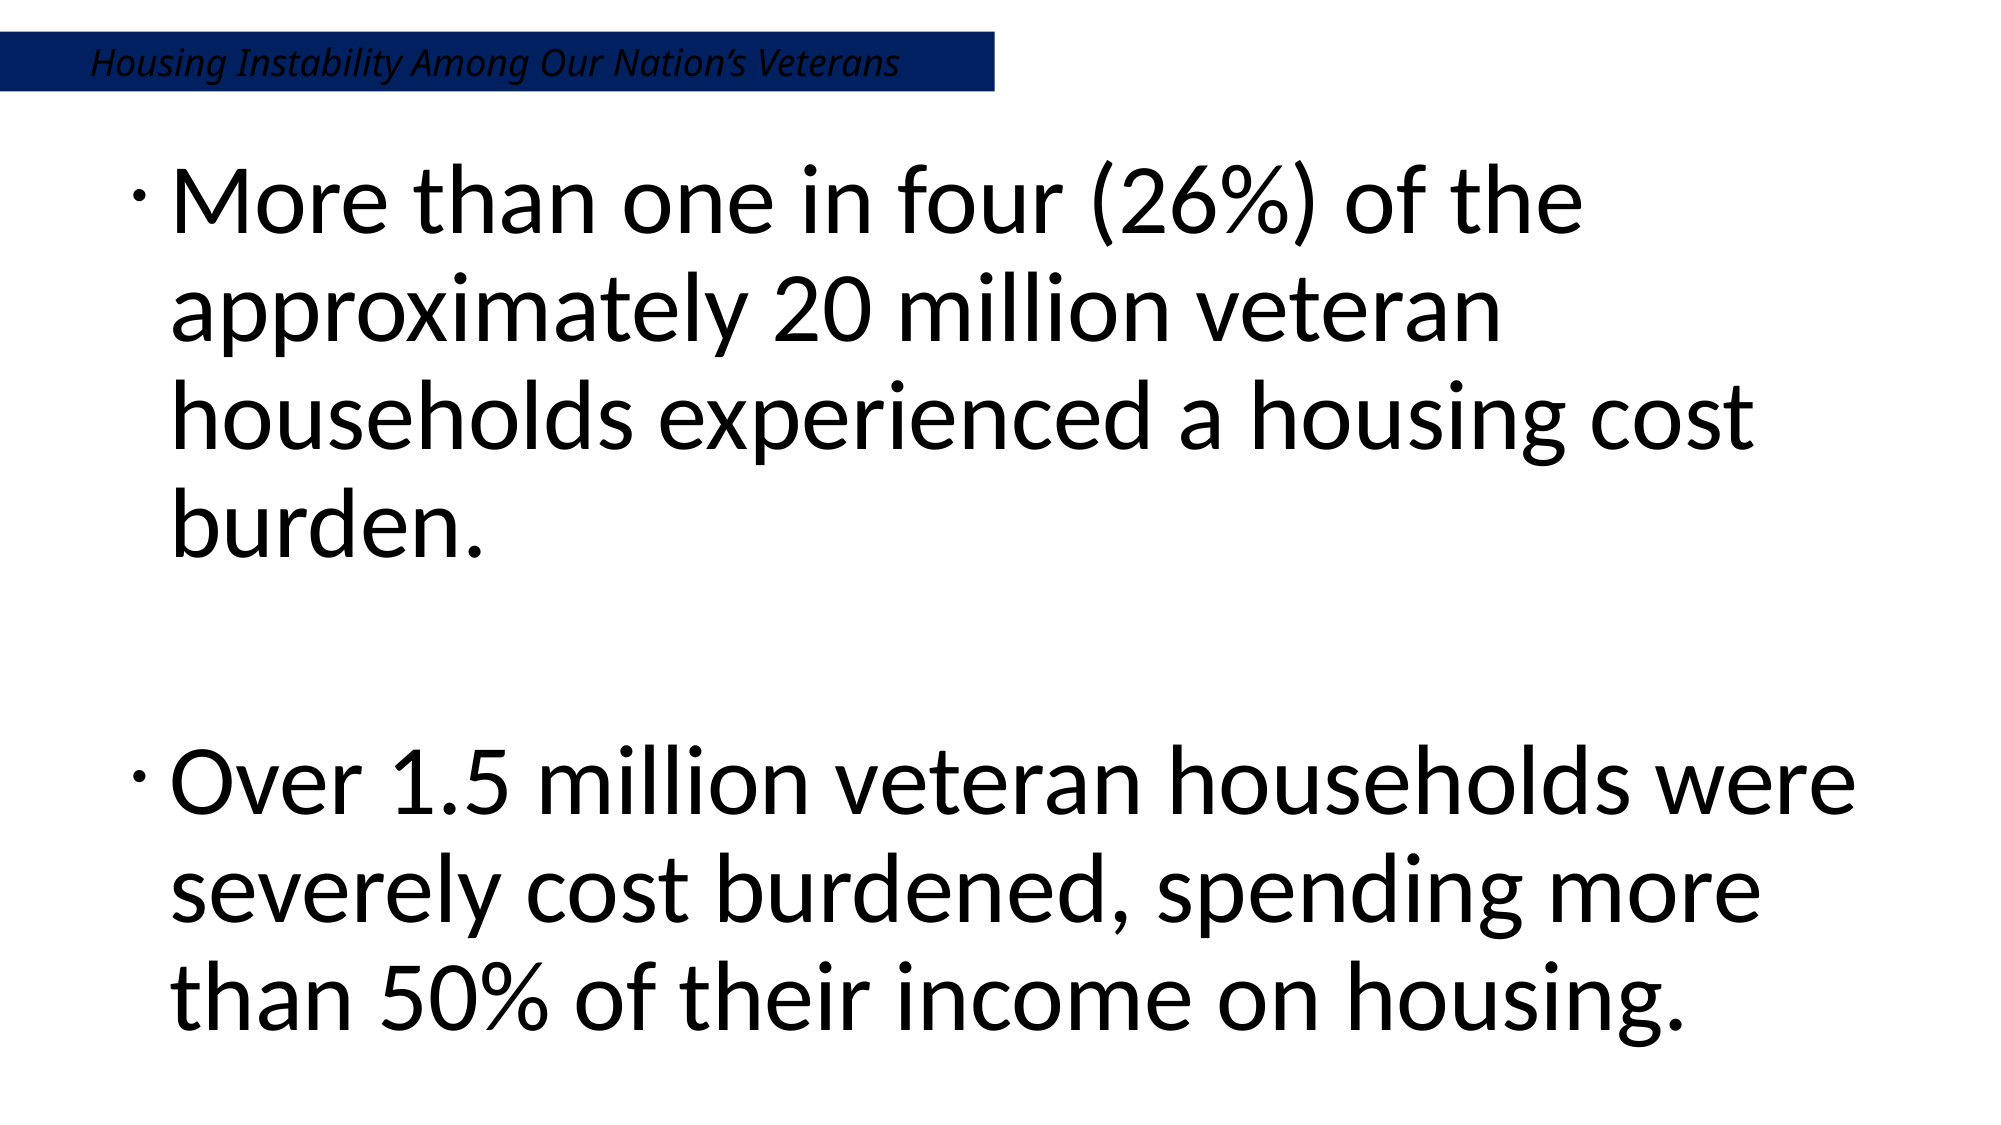

Housing Instability Among Our Nation’s Veterans
More than one in four (26%) of the approximately 20 million veteran households experienced a housing cost burden.
Over 1.5 million veteran households were severely cost burdened, spending more than 50% of their income on housing.